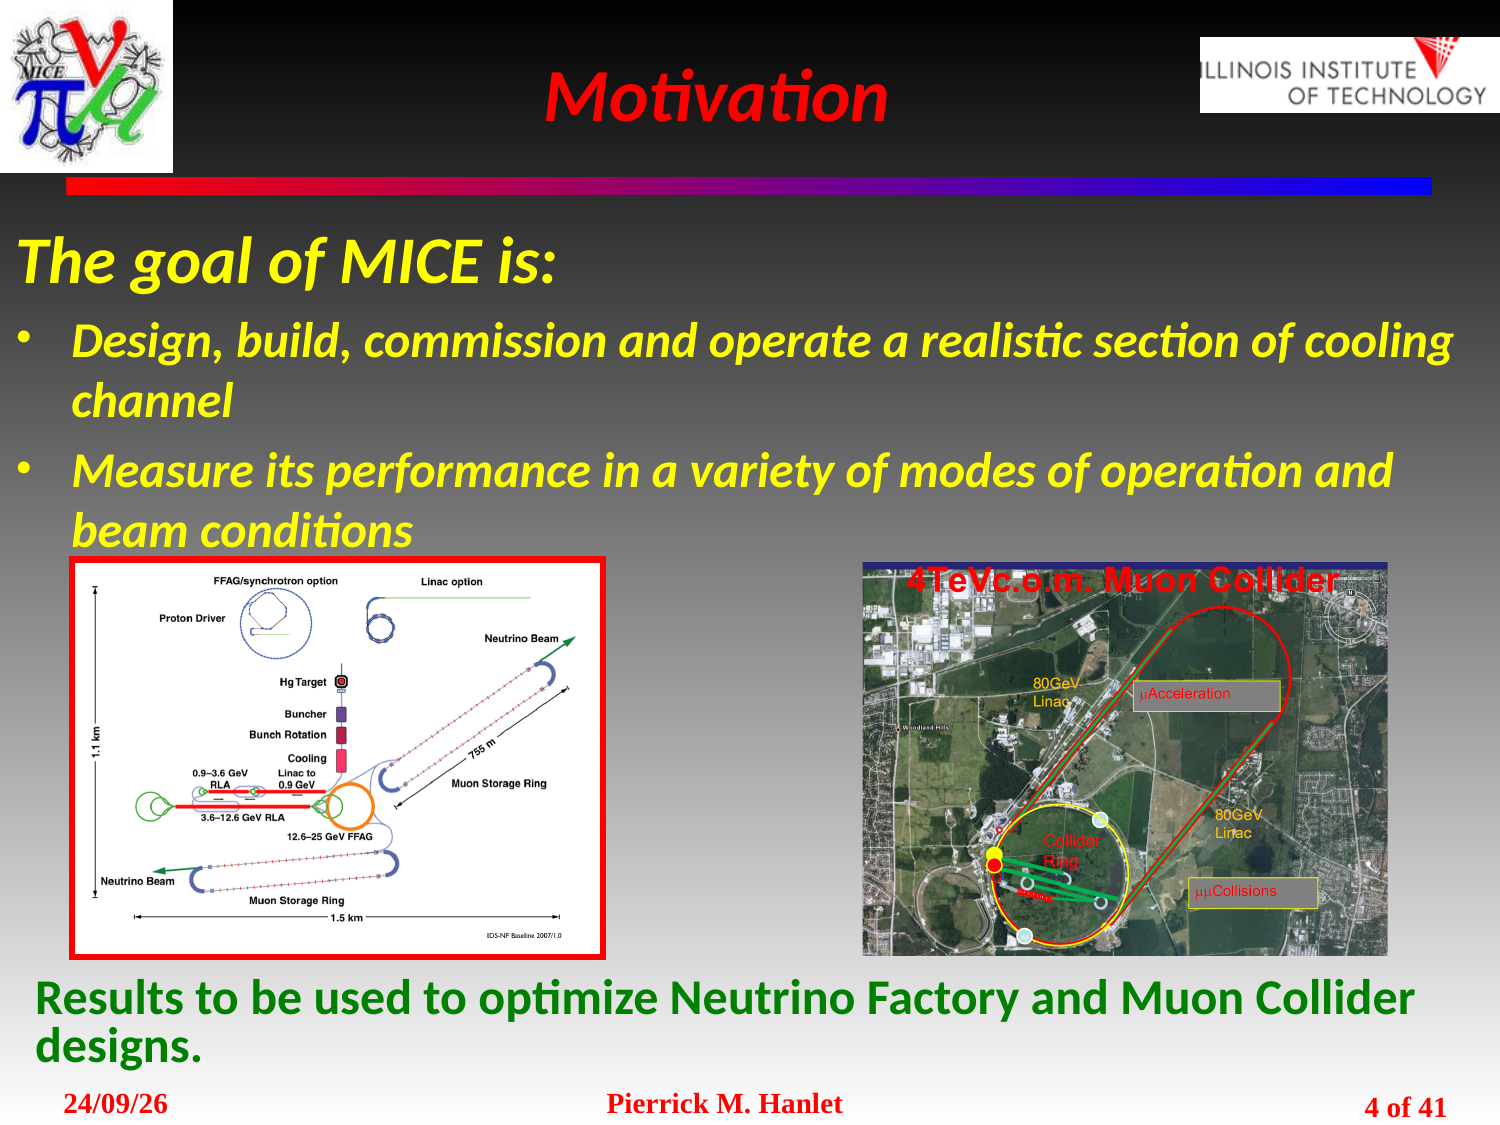

# Motivation
The goal of MICE is:
Design, build, commission and operate a realistic section of cooling channel
Measure its performance in a variety of modes of operation and beam conditions
Results to be used to optimize Neutrino Factory and Muon Collider designs.
4
Pierrick Hanlet